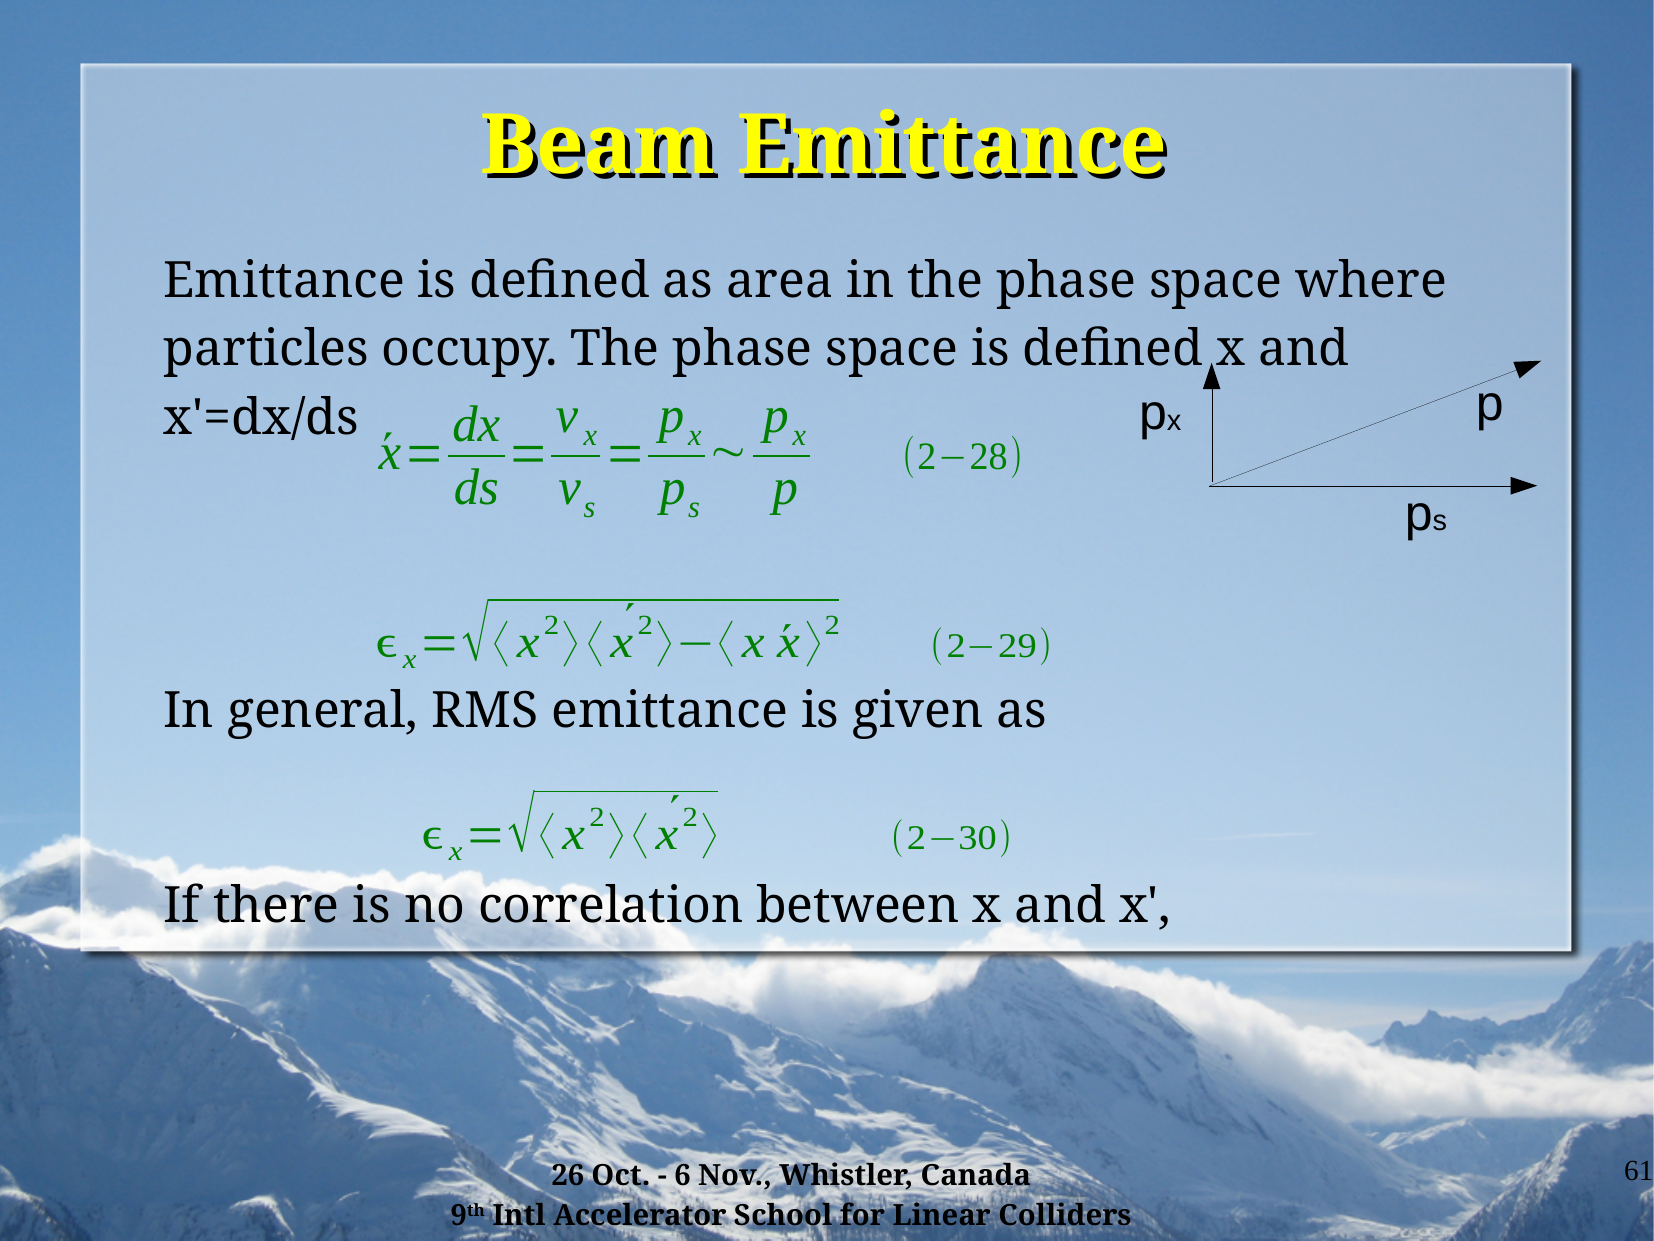

# Beam Emittance
Emittance is defined as area in the phase space where particles occupy. The phase space is defined x and x'=dx/ds
In general, RMS emittance is given as
If there is no correlation between x and x',
p
px
ps
61